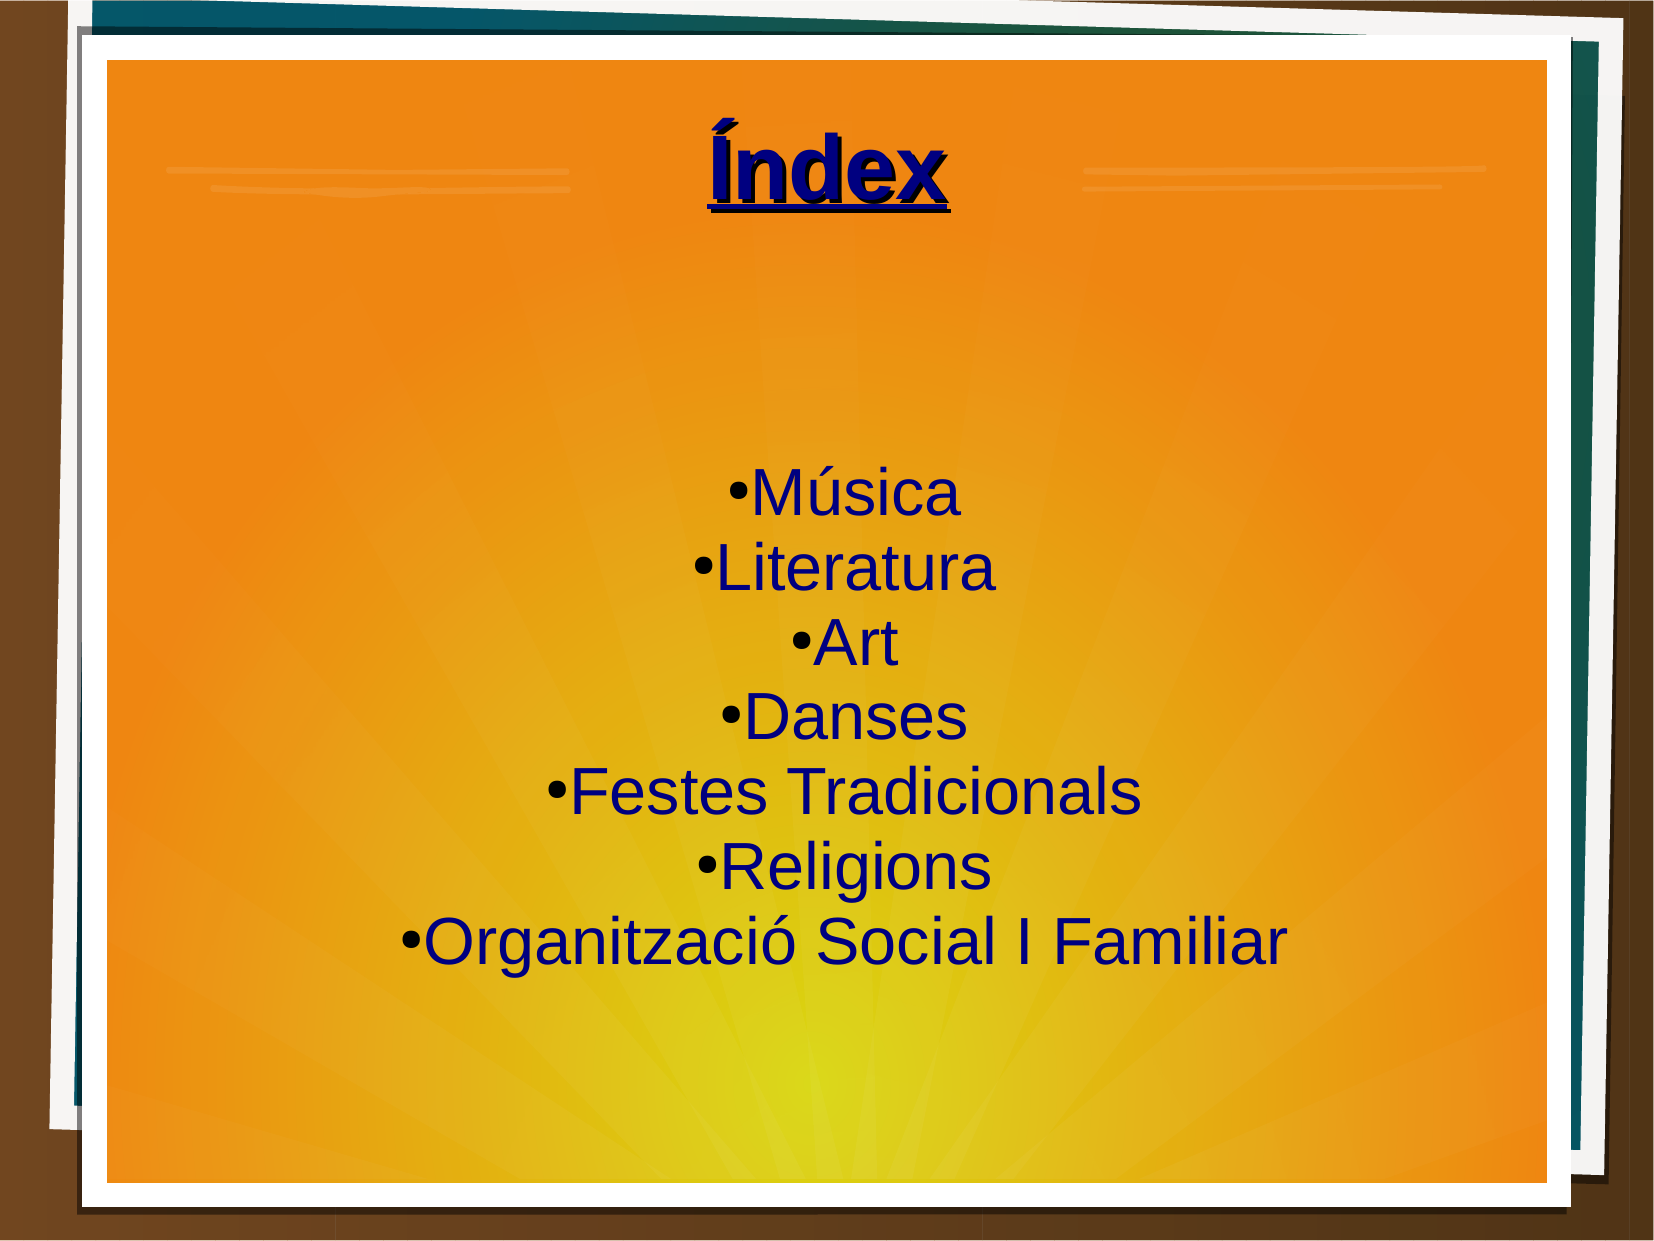

# Índex
Música
Literatura
Art
Danses
Festes Tradicionals
Religions
Organització Social I Familiar